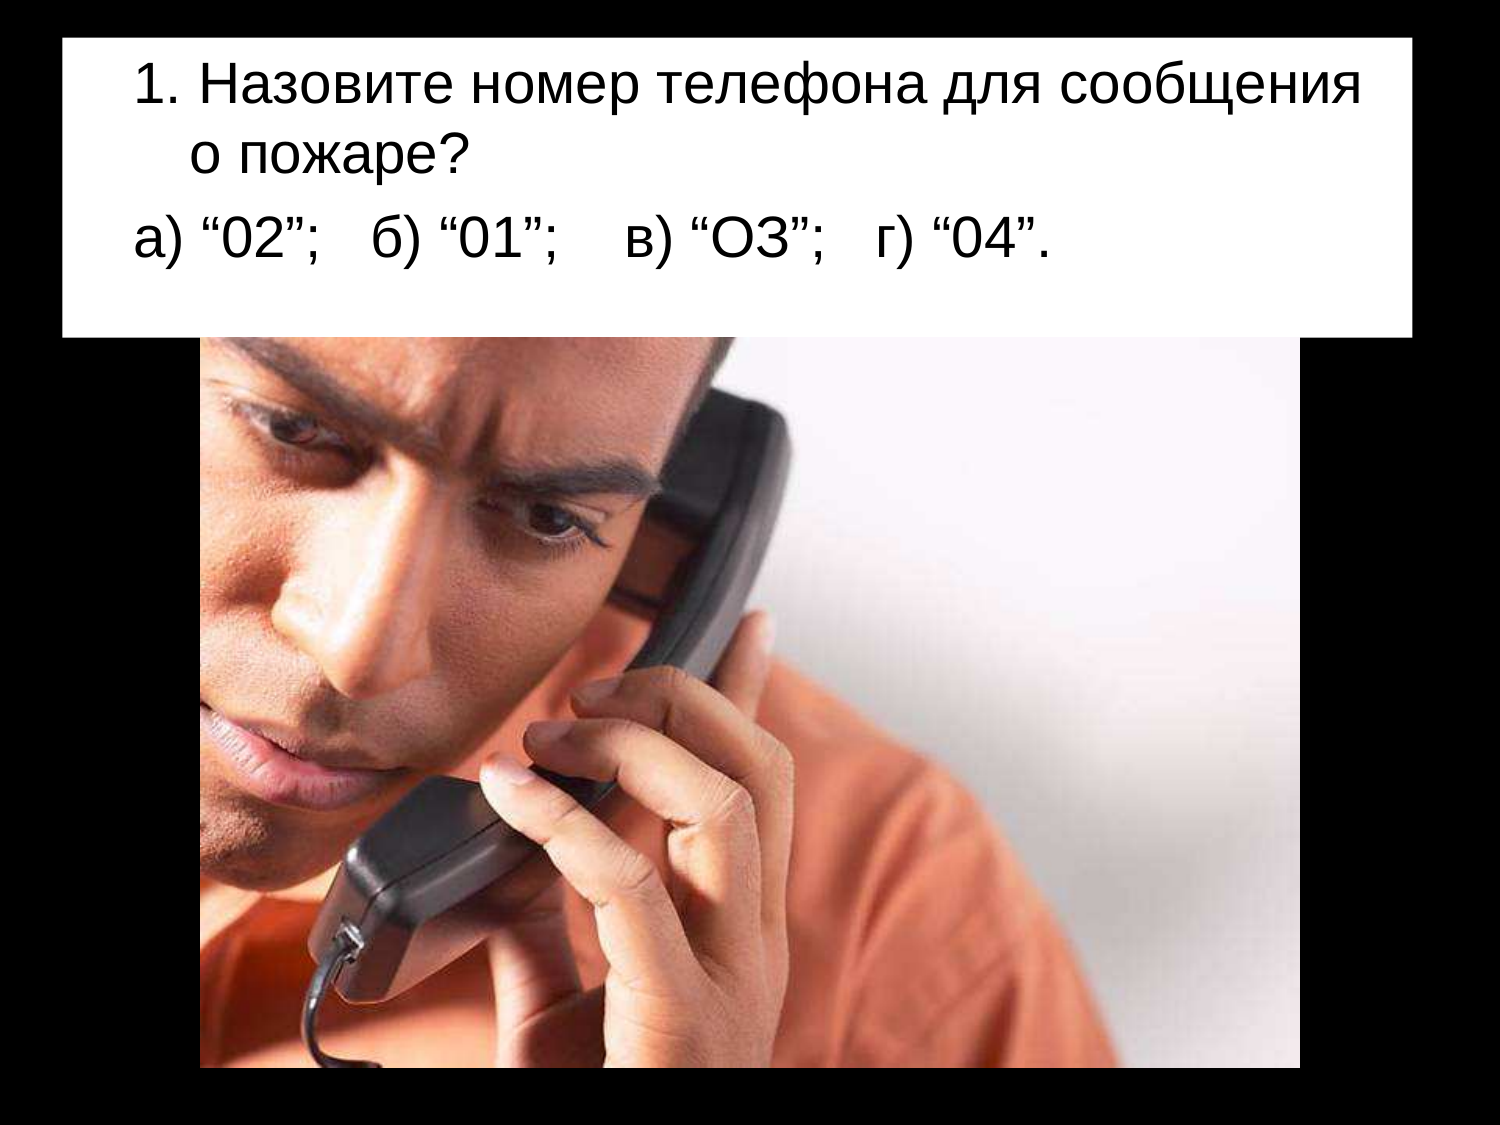

# 1. Назовите номер телефона для сообщения о пожаре?
а) “02”; б) “01”; в) “ОЗ”; г) “04”.
1. Назовите номер телефона для сообщения о пожаре? А) “02”; б) “01”; в) “ОЗ”; г) “04”.